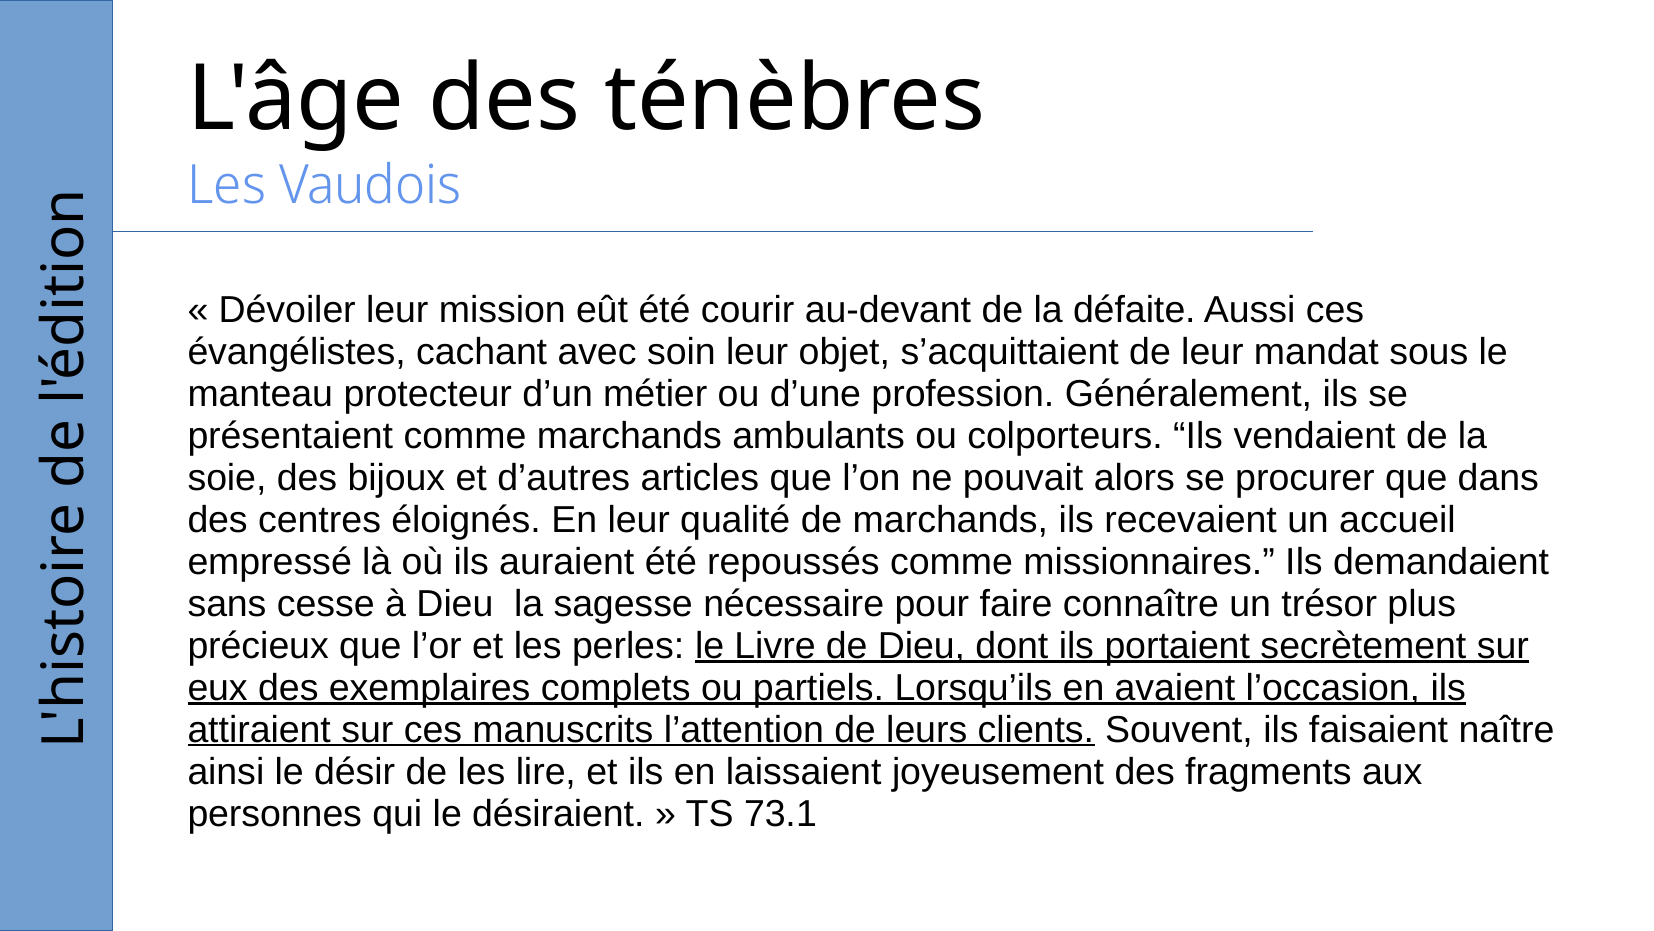

# L'âge des ténèbres
Les Vaudois
« Dévoiler leur mission eût été courir au-devant de la défaite. Aussi ces évangélistes, cachant avec soin leur objet, s’acquittaient de leur mandat sous le manteau protecteur d’un métier ou d’une profession. Généralement, ils se présentaient comme marchands ambulants ou colporteurs. “Ils vendaient de la soie, des bijoux et d’autres articles que l’on ne pouvait alors se procurer que dans des centres éloignés. En leur qualité de marchands, ils recevaient un accueil empressé là où ils auraient été repoussés comme missionnaires.” Ils demandaient sans cesse à Dieu la sagesse nécessaire pour faire connaître un trésor plus précieux que l’or et les perles: le Livre de Dieu, dont ils portaient secrètement sur eux des exemplaires complets ou partiels. Lorsqu’ils en avaient l’occasion, ils attiraient sur ces manuscrits l’attention de leurs clients. Souvent, ils faisaient naître ainsi le désir de les lire, et ils en laissaient joyeusement des fragments aux personnes qui le désiraient. » TS 73.1
L'histoire de l'édition